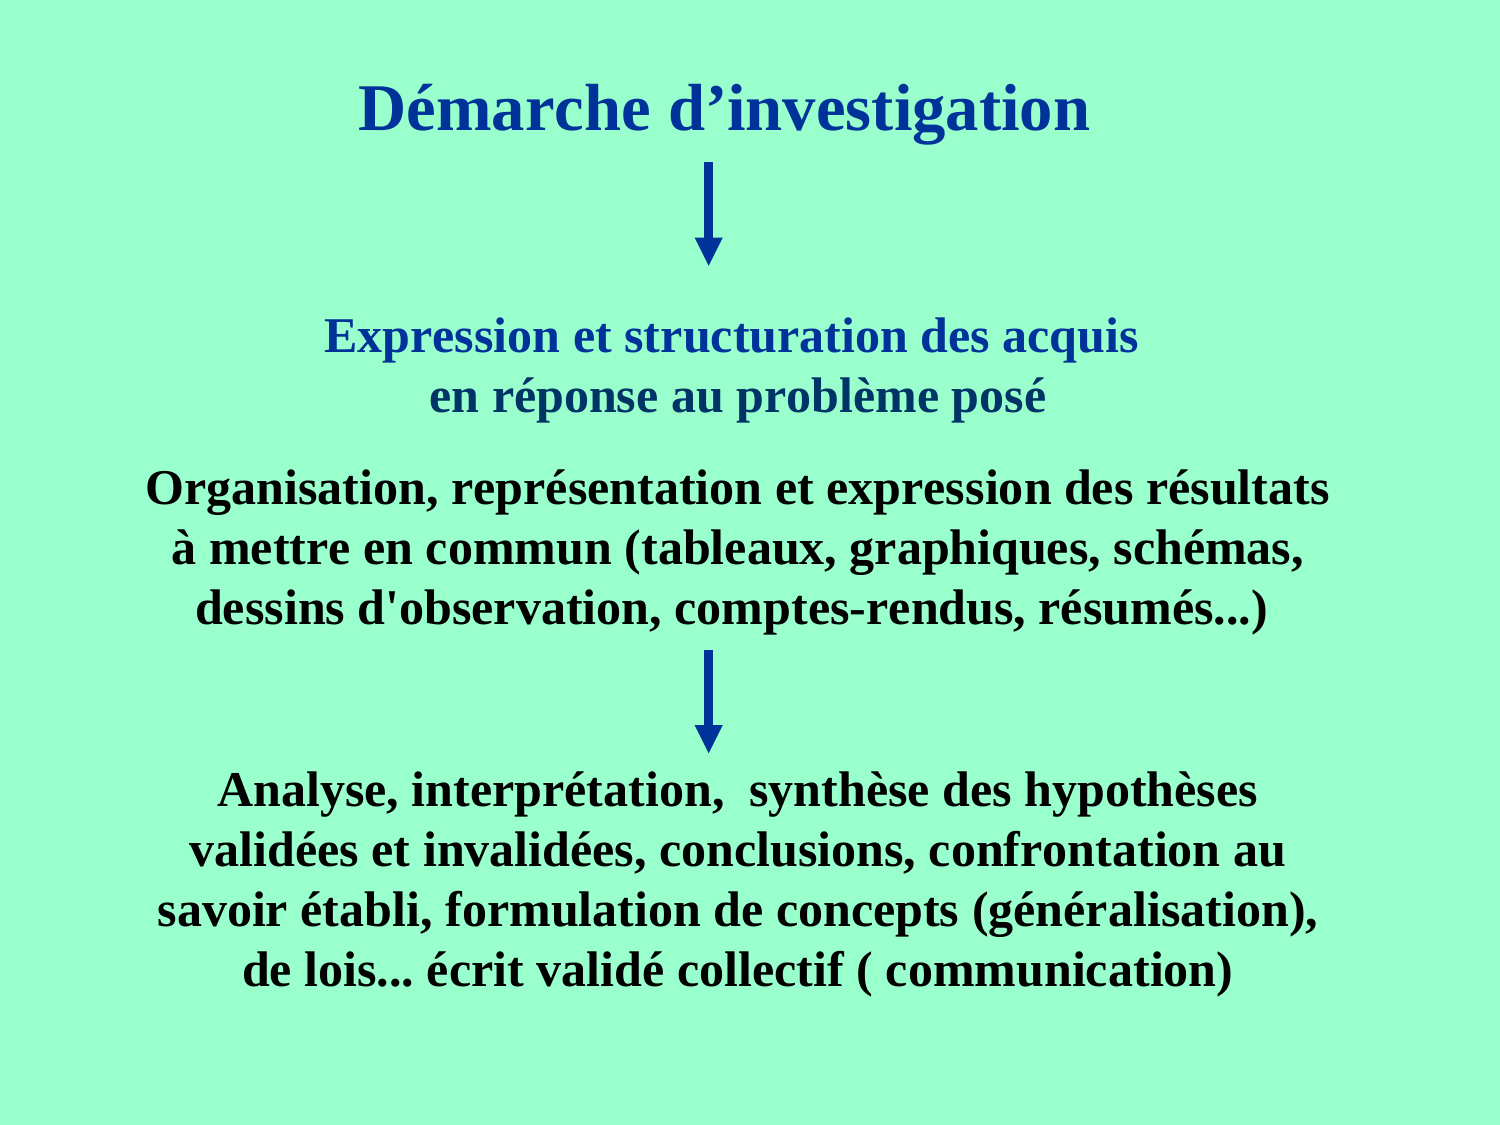

Démarche d’investigation
Expression et structuration des acquis
en réponse au problème posé
Organisation, représentation et expression des résultats à mettre en commun (tableaux, graphiques, schémas, dessins d'observation, comptes-rendus, résumés...)
Analyse, interprétation, synthèse des hypothèses validées et invalidées, conclusions, confrontation au savoir établi, formulation de concepts (généralisation), de lois... écrit validé collectif ( communication)